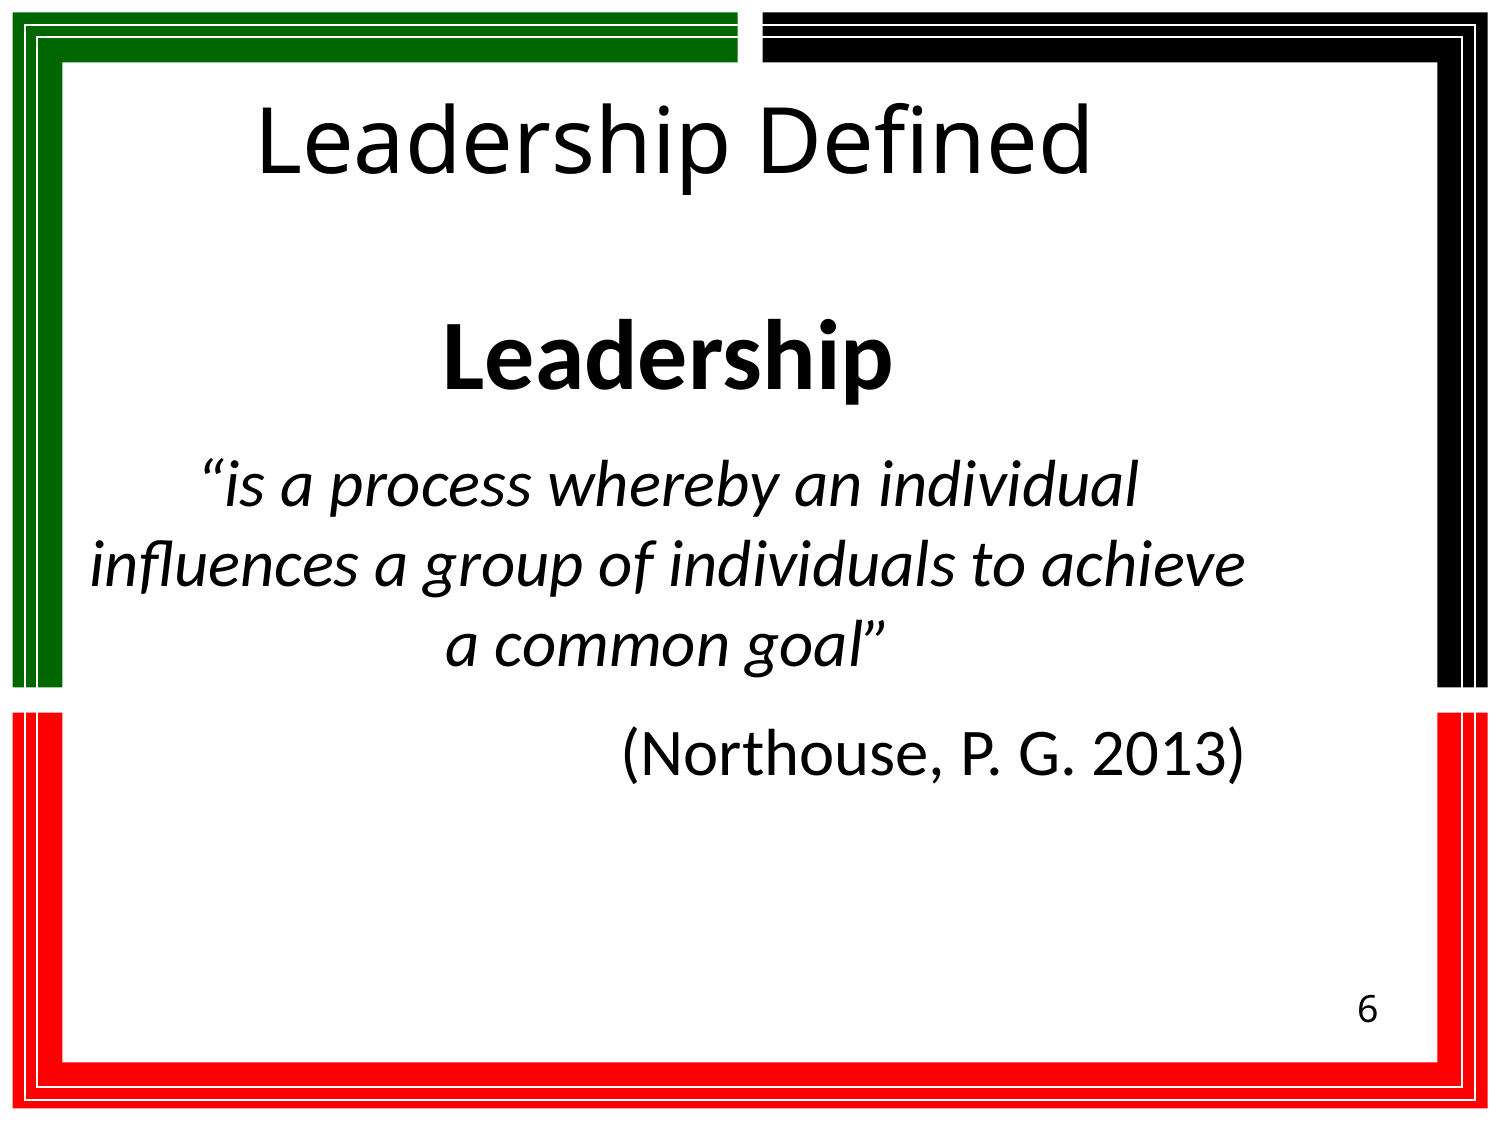

a
# Leadership Defined
Leadership
“is a process whereby an individual influences a group of individuals to achieve a common goal”
(Northouse, P. G. 2013)